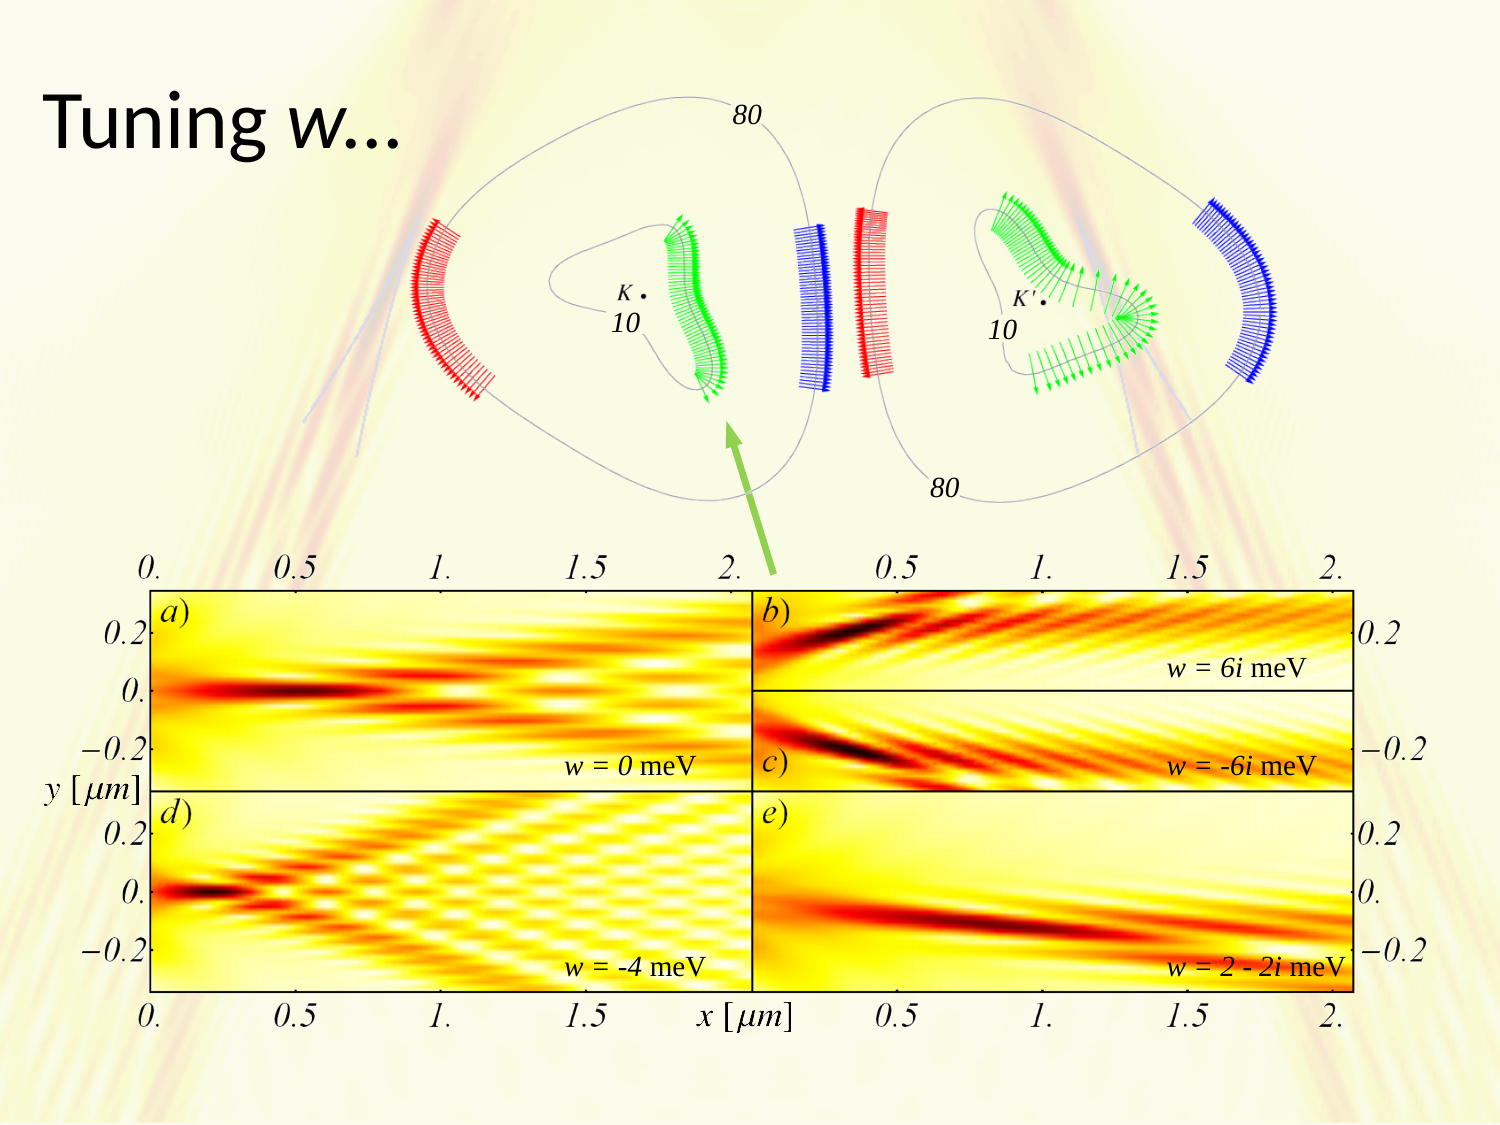

# Tuning w...
80
10
10
80
w = 6i meV
w = 0 meV
w = -6i meV
w = -4 meV
w = 2 - 2i meV